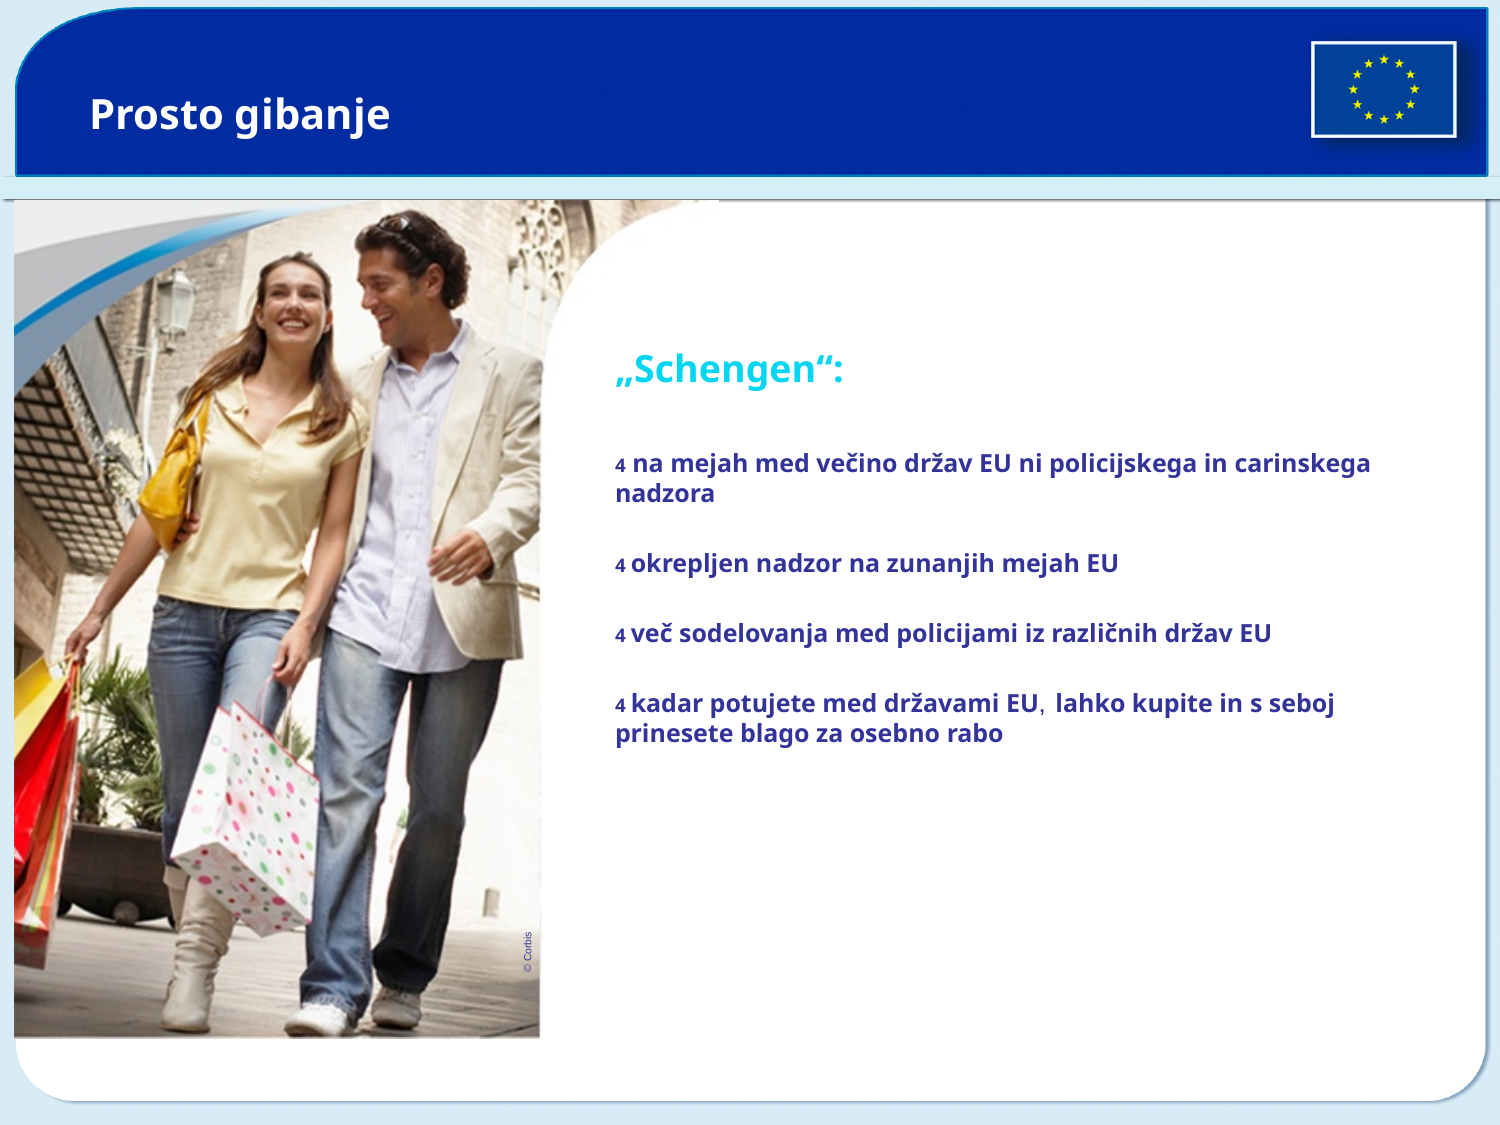

Prosto gibanje
# „Schengen“:
4 na mejah med večino držav EU ni policijskega in carinskega nadzora
4 okrepljen nadzor na zunanjih mejah EU
4 več sodelovanja med policijami iz različnih držav EU
4 kadar potujete med državami EU, lahko kupite in s seboj prinesete blago za osebno rabo
© Corbis